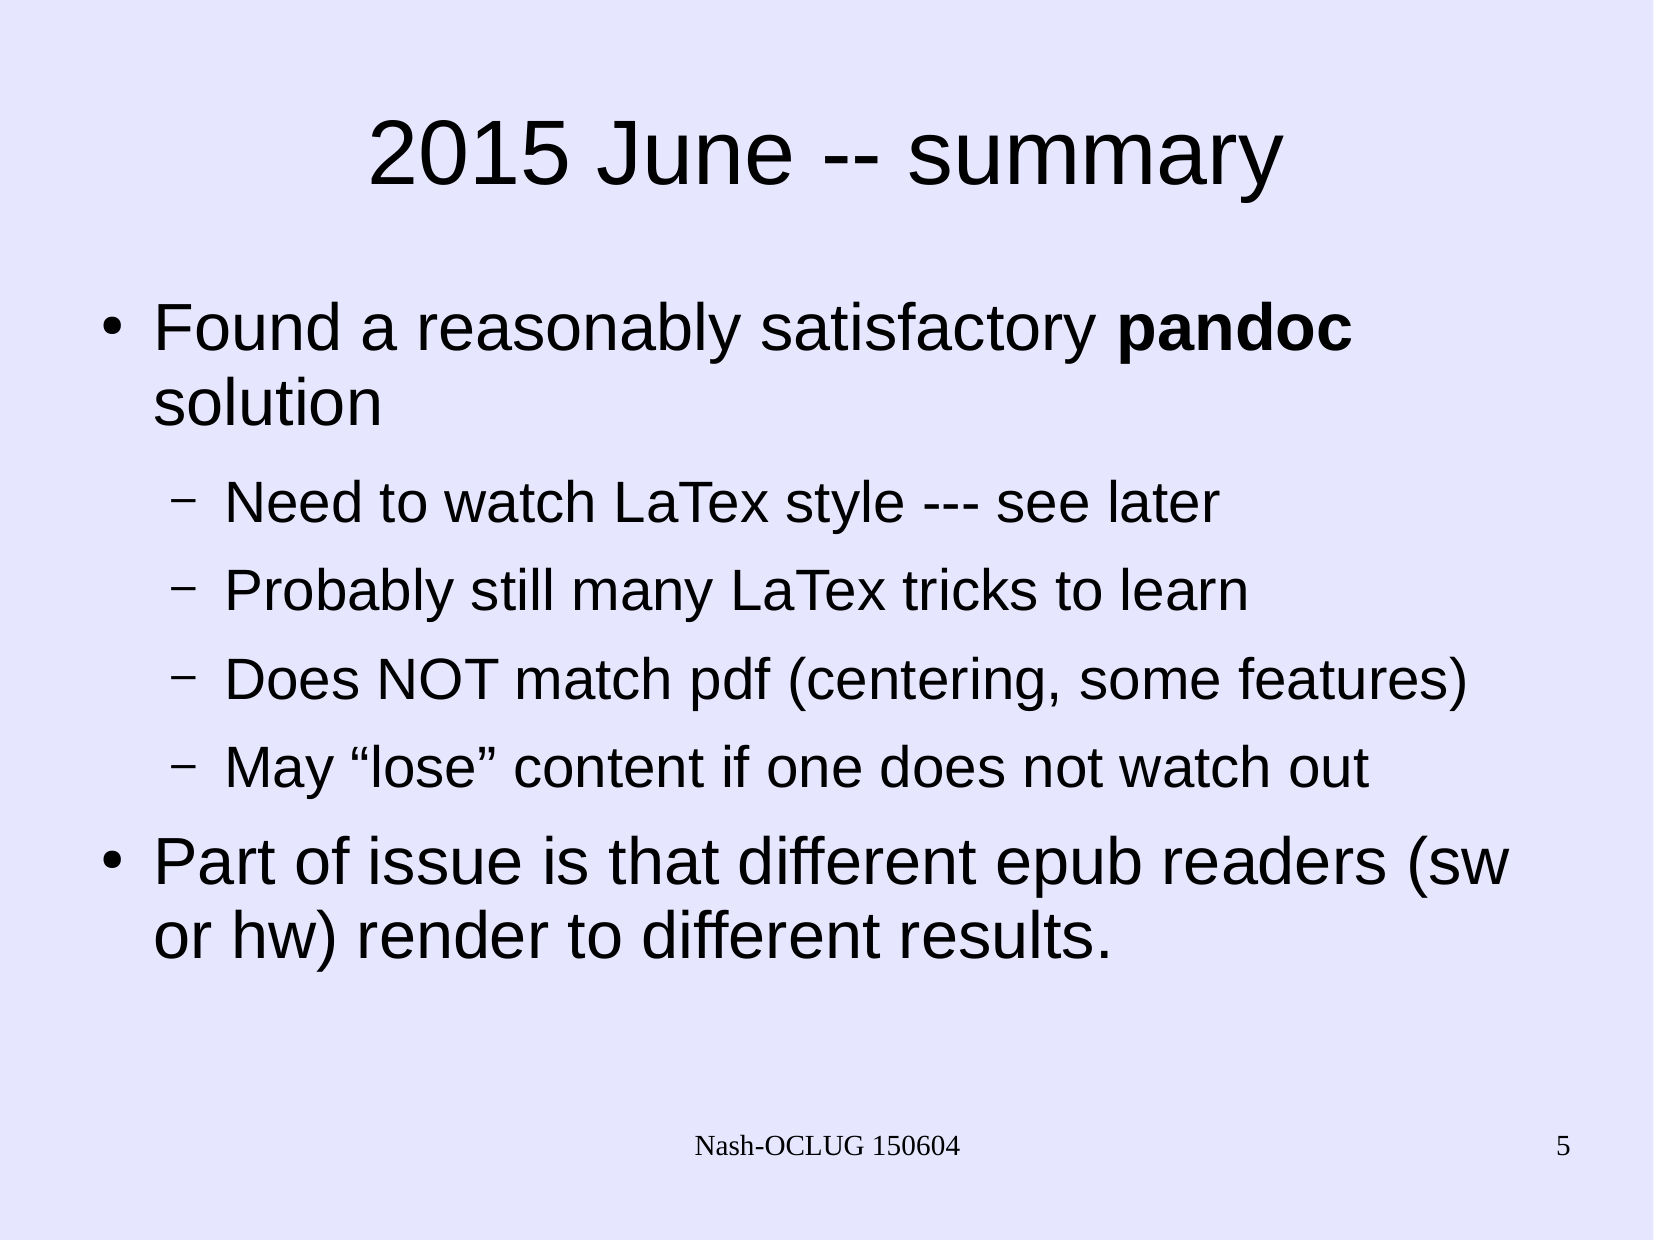

# 2015 June -- summary
Found a reasonably satisfactory pandoc solution
Need to watch LaTex style --- see later
Probably still many LaTex tricks to learn
Does NOT match pdf (centering, some features)
May “lose” content if one does not watch out
Part of issue is that different epub readers (sw or hw) render to different results.
5